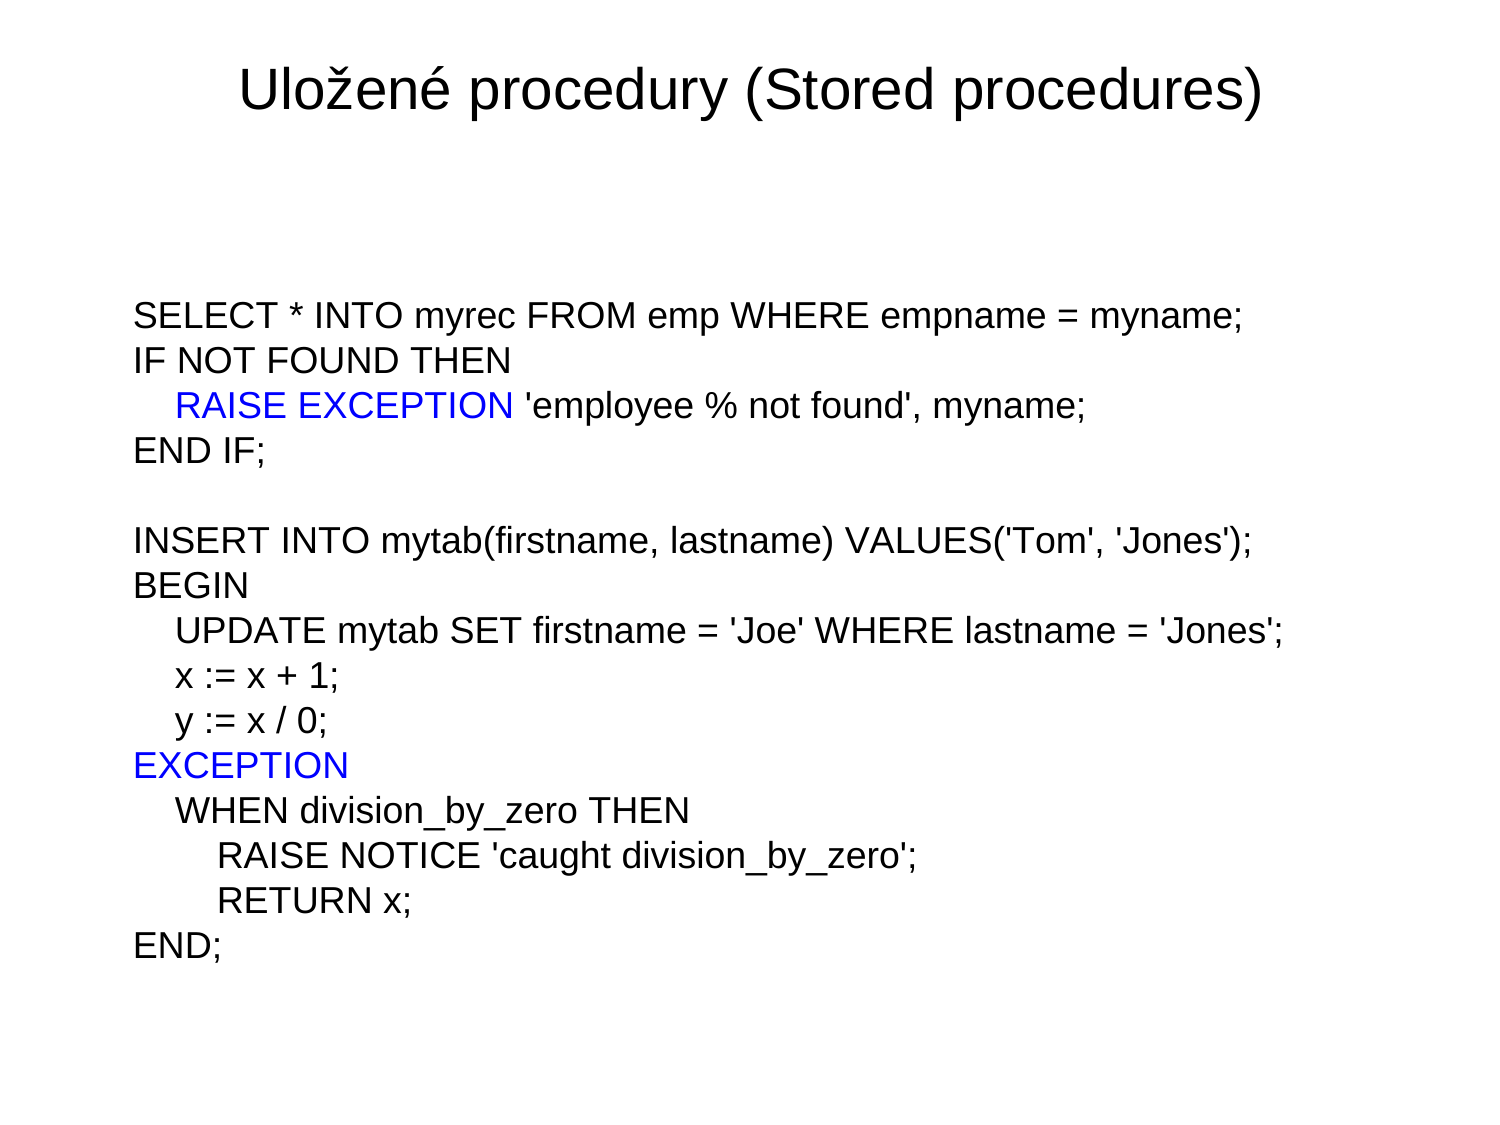

# Uložené procedury (Stored procedures)
SELECT * INTO myrec FROM emp WHERE empname = myname;
IF NOT FOUND THEN
 RAISE EXCEPTION 'employee % not found', myname;
END IF;
INSERT INTO mytab(firstname, lastname) VALUES('Tom', 'Jones');
BEGIN
 UPDATE mytab SET firstname = 'Joe' WHERE lastname = 'Jones';
 x := x + 1;
 y := x / 0;
EXCEPTION
 WHEN division_by_zero THEN
 RAISE NOTICE 'caught division_by_zero';
 RETURN x;
END;